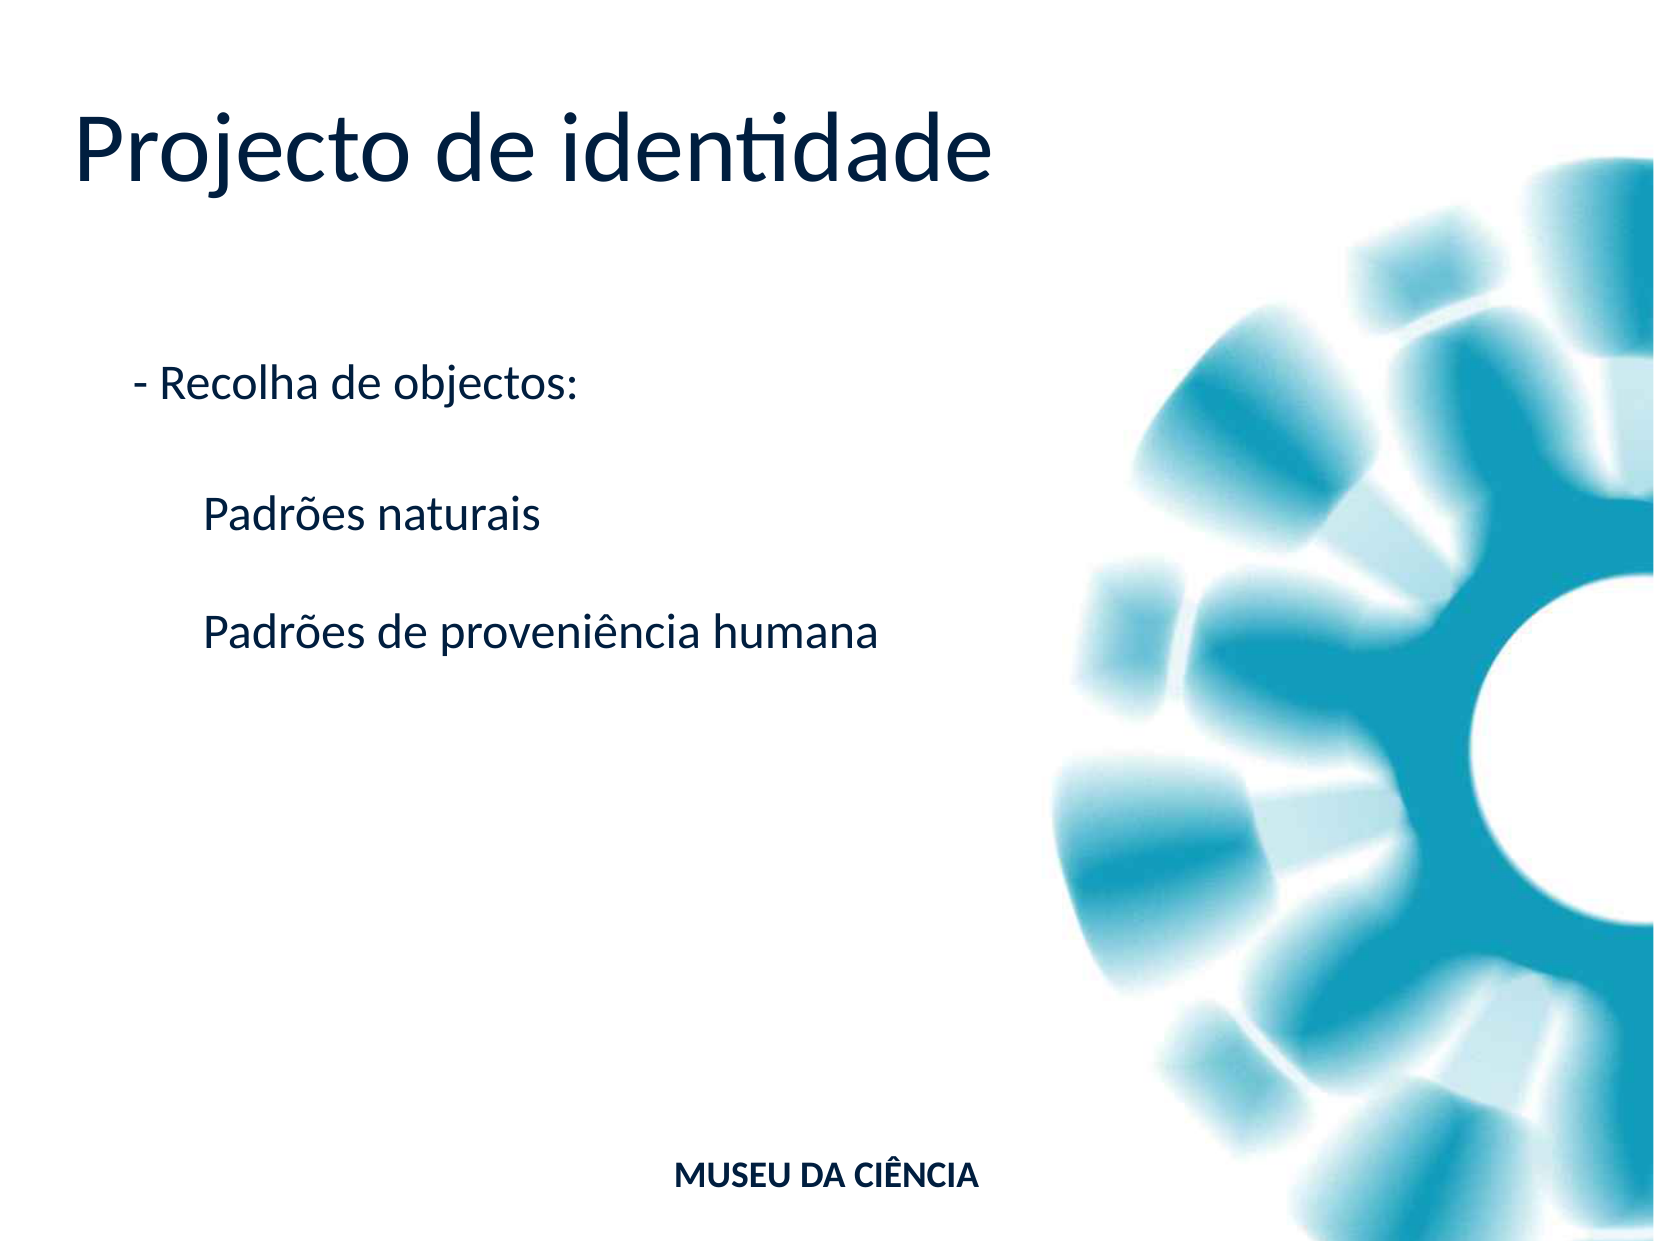

Projecto de identidade
- Recolha de objectos:
 Padrões naturais
 Padrões de proveniência humana
MUSEU DA CIÊNCIA